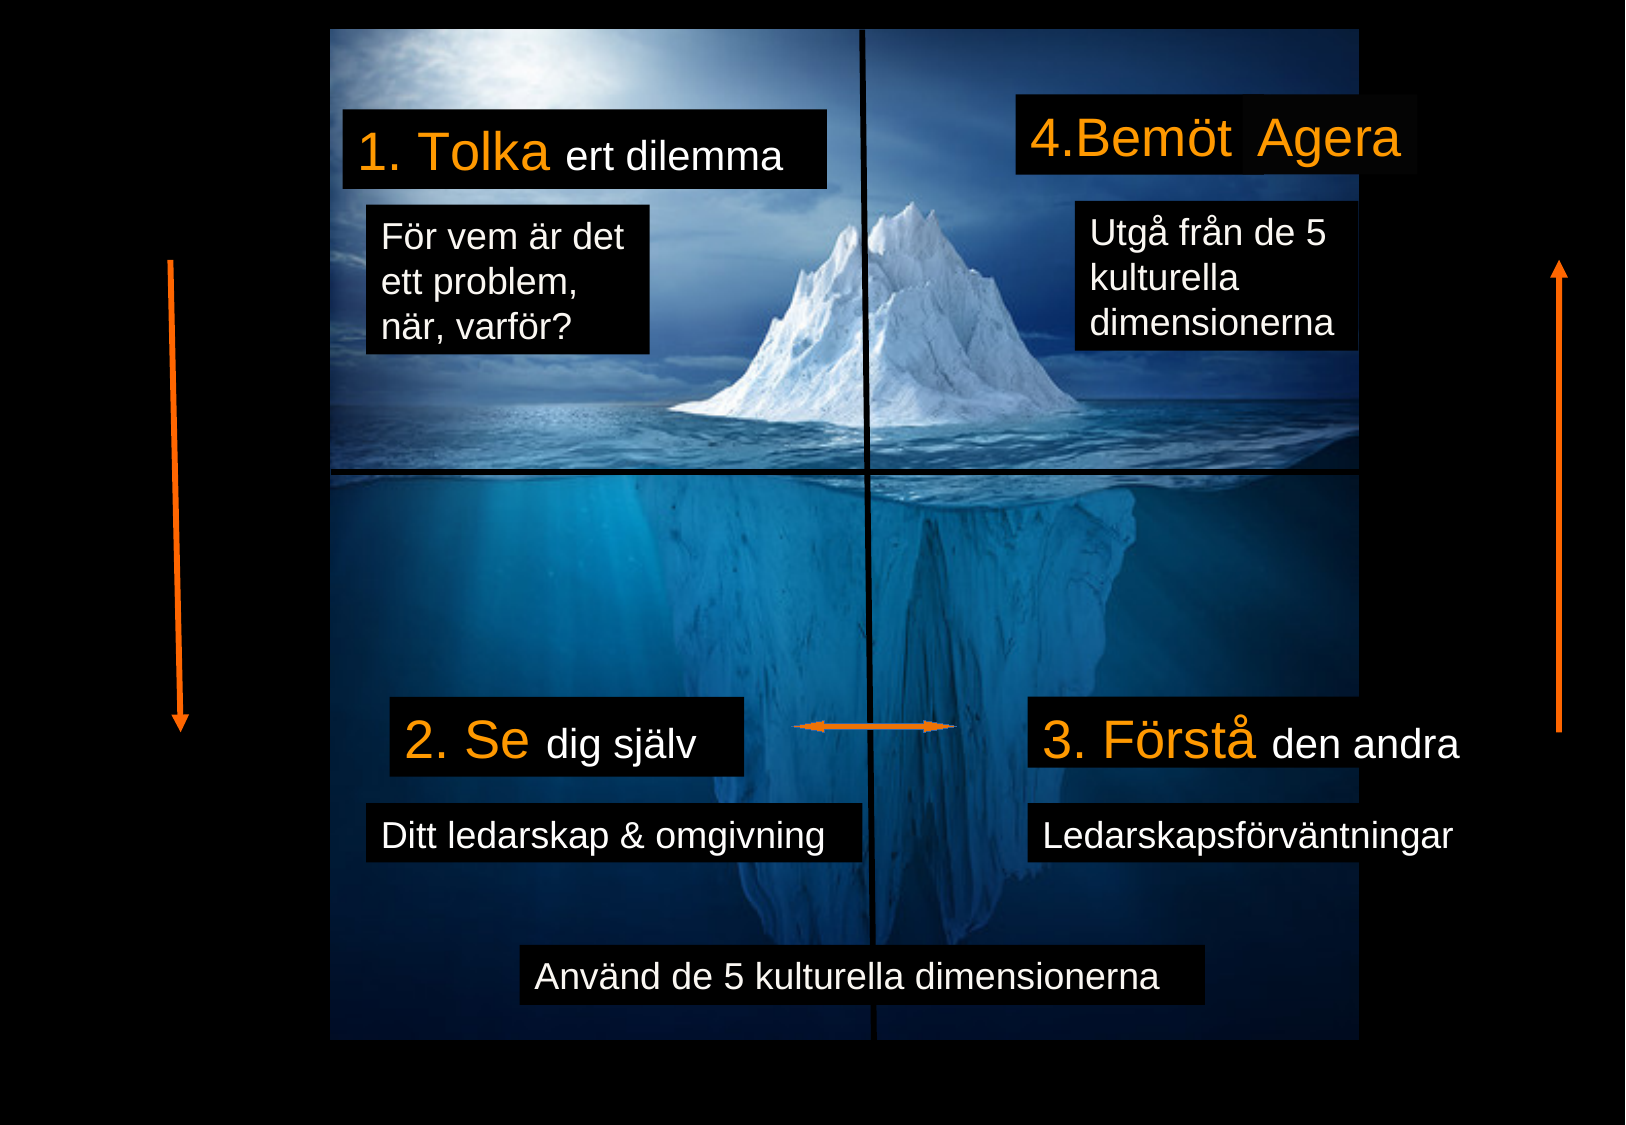

4.Bemöt
Agera
1. Tolka ert dilemma
Utgå från de 5 kulturella dimensionerna
För vem är det ett problem, när, varför?
3. Förstå den andra
2. Se dig själv
Ditt ledarskap & omgivning
Ledarskapsförväntningar
Använd de 5 kulturella dimensionerna